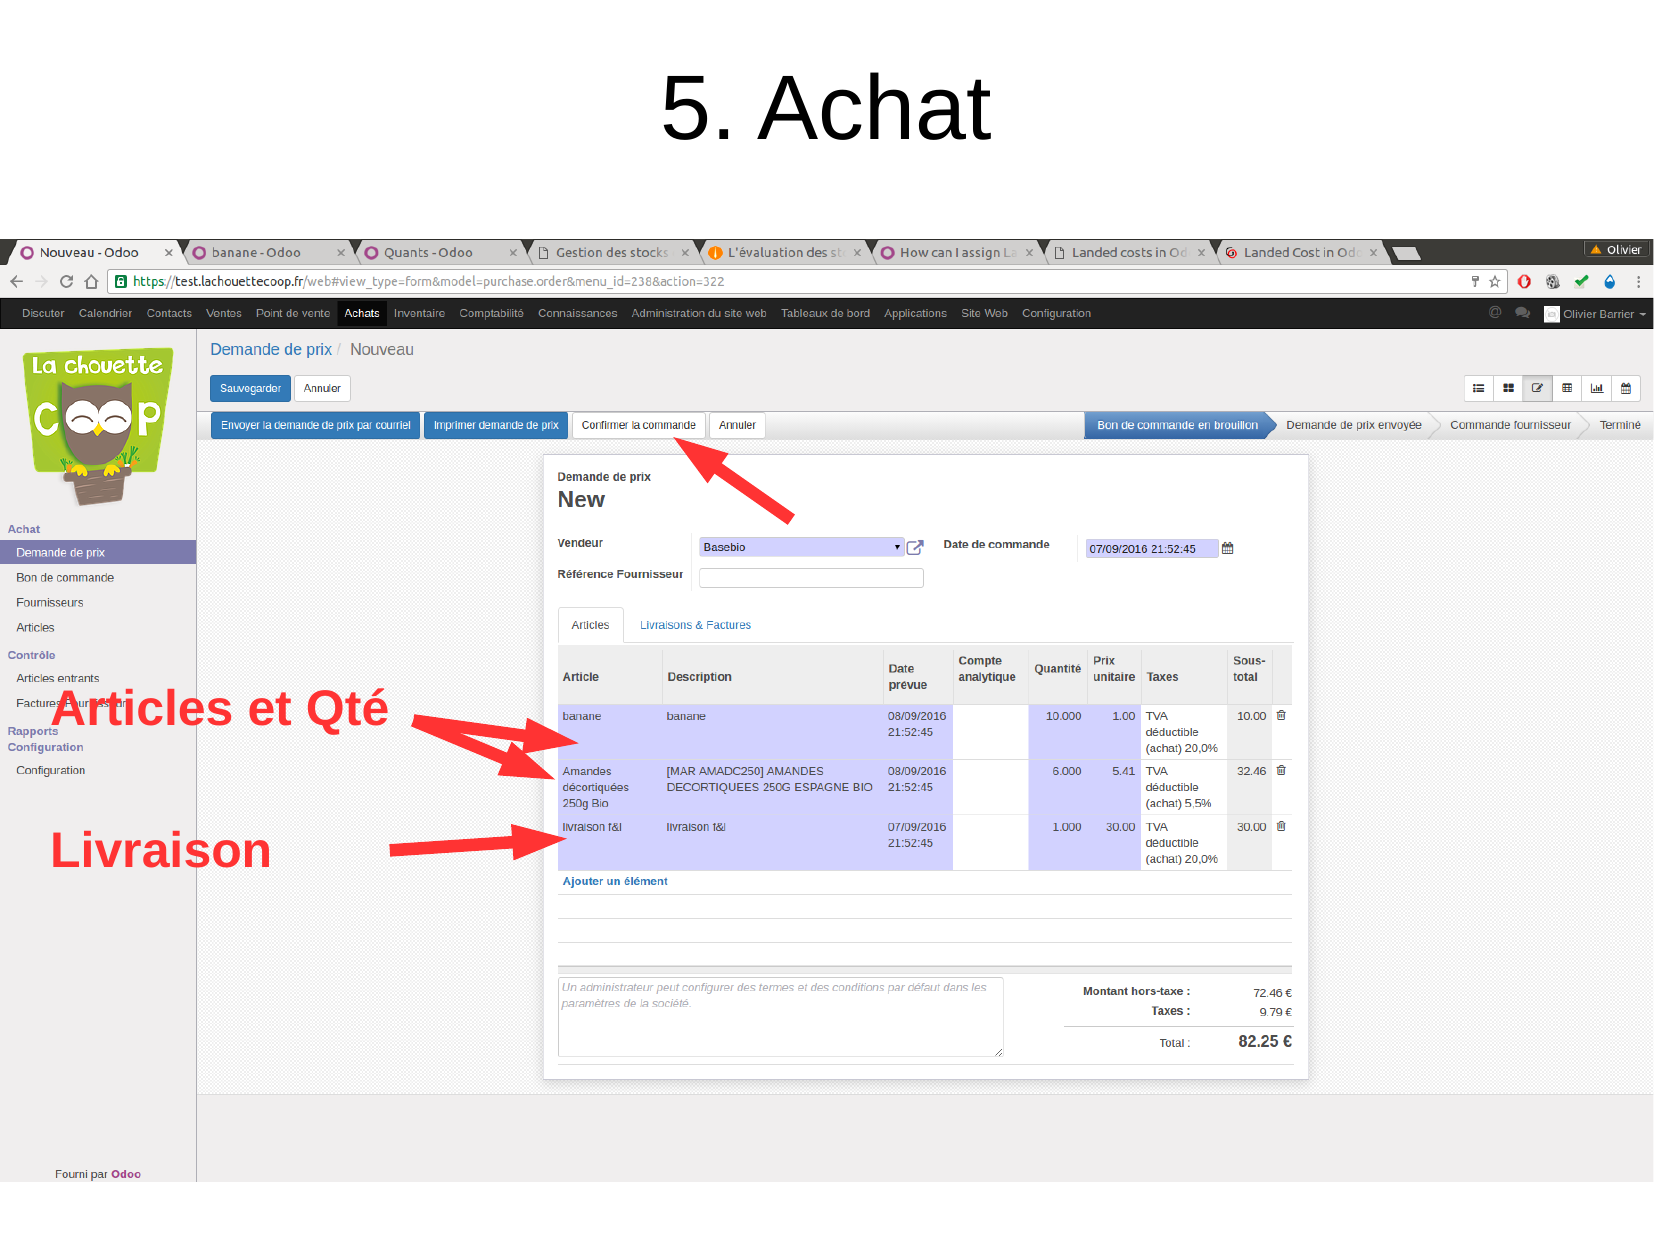

# 5. Achat
Articles et Qté
Livraison